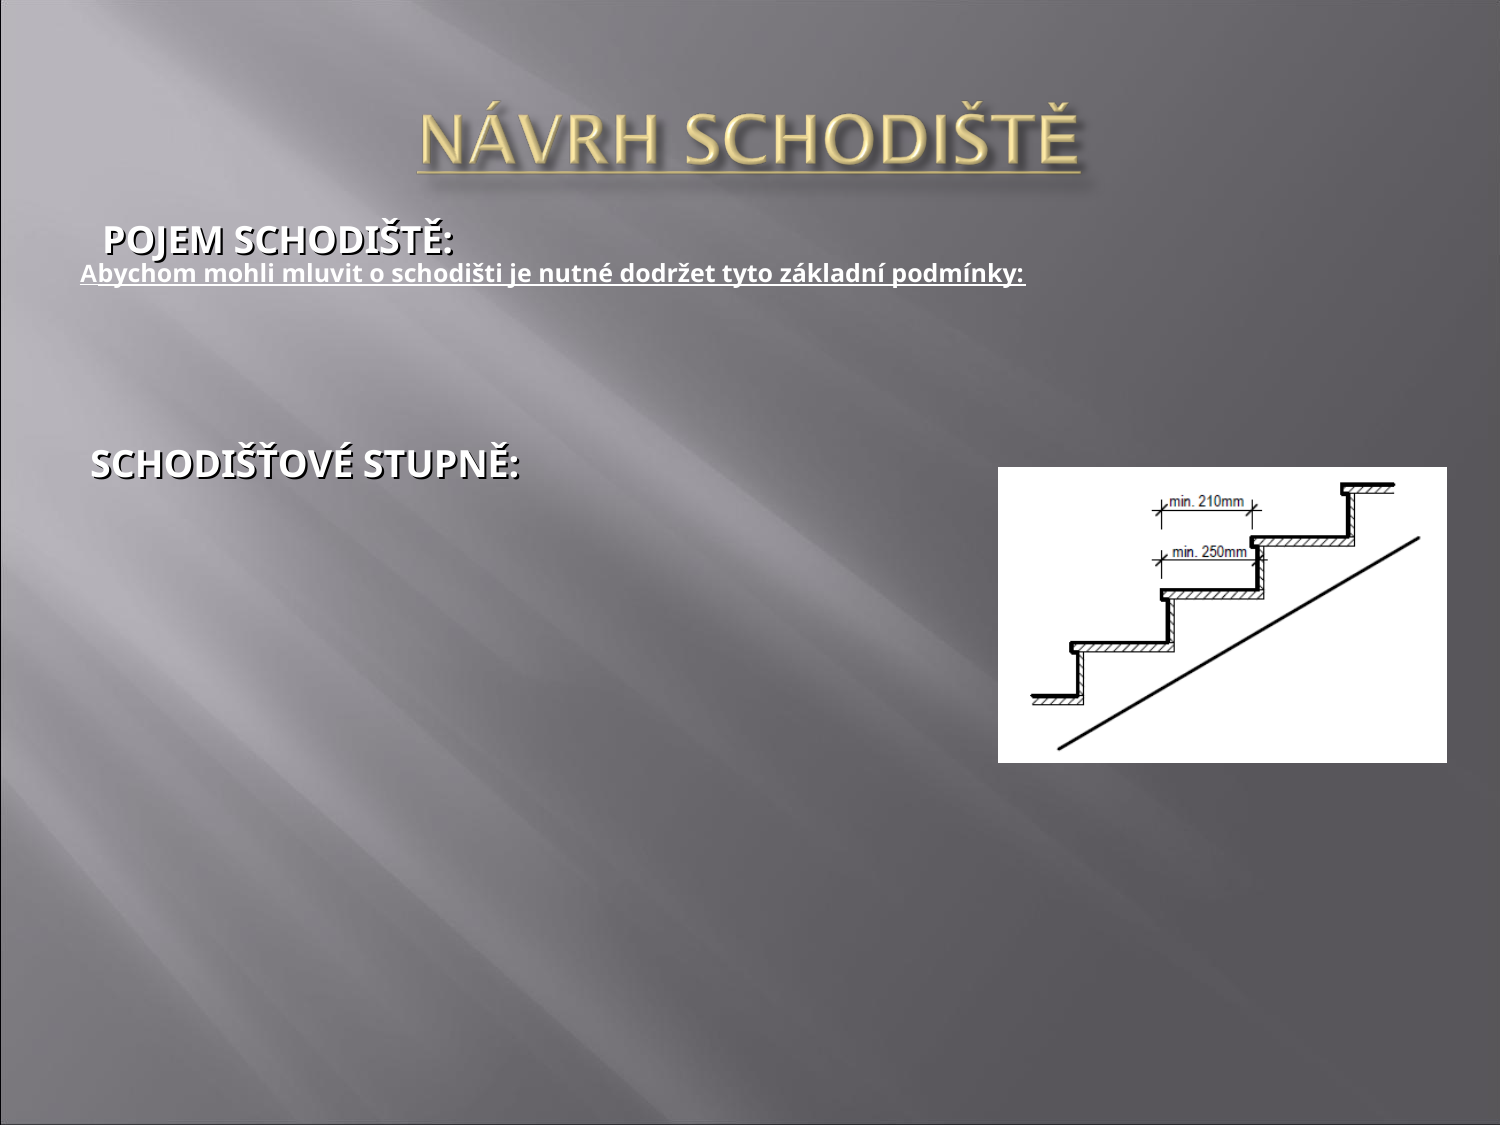

POJEM SCHODIŠTĚ:
AAbychom mohli mluvit o schodišti je nutné dodržet tyto základní podmínky:
Sschodišťové rameno musí obsahovat minimálně 3 schodišťové stupně
Sschodišťové rameno musí spojovat dvě různé (na sobě nezávislé) výškové úrovně
SCHODIŠŤOVÉ STUPNĚ:
V na jednom schodišťovém rameni smí být maximálně 16 schodišťových stupňů
Vvýjimku tvoří – pomocná schodiště
	 - schodiště v rodinných domech
	 - schodiště uvnitř bytů
Vv těchto případech smí být maximálně 18 stupňů v jednom schodišťovém rameni
Vvšechny schodišťové stupně v jednom schodišťovém rameni musí mít shodnou výšku (neplatí pro jalový ani výstupní stupeň)
 Minimální šířka schodišťového stupně je 210mm
MMinimální šířka stupnic je 250mm